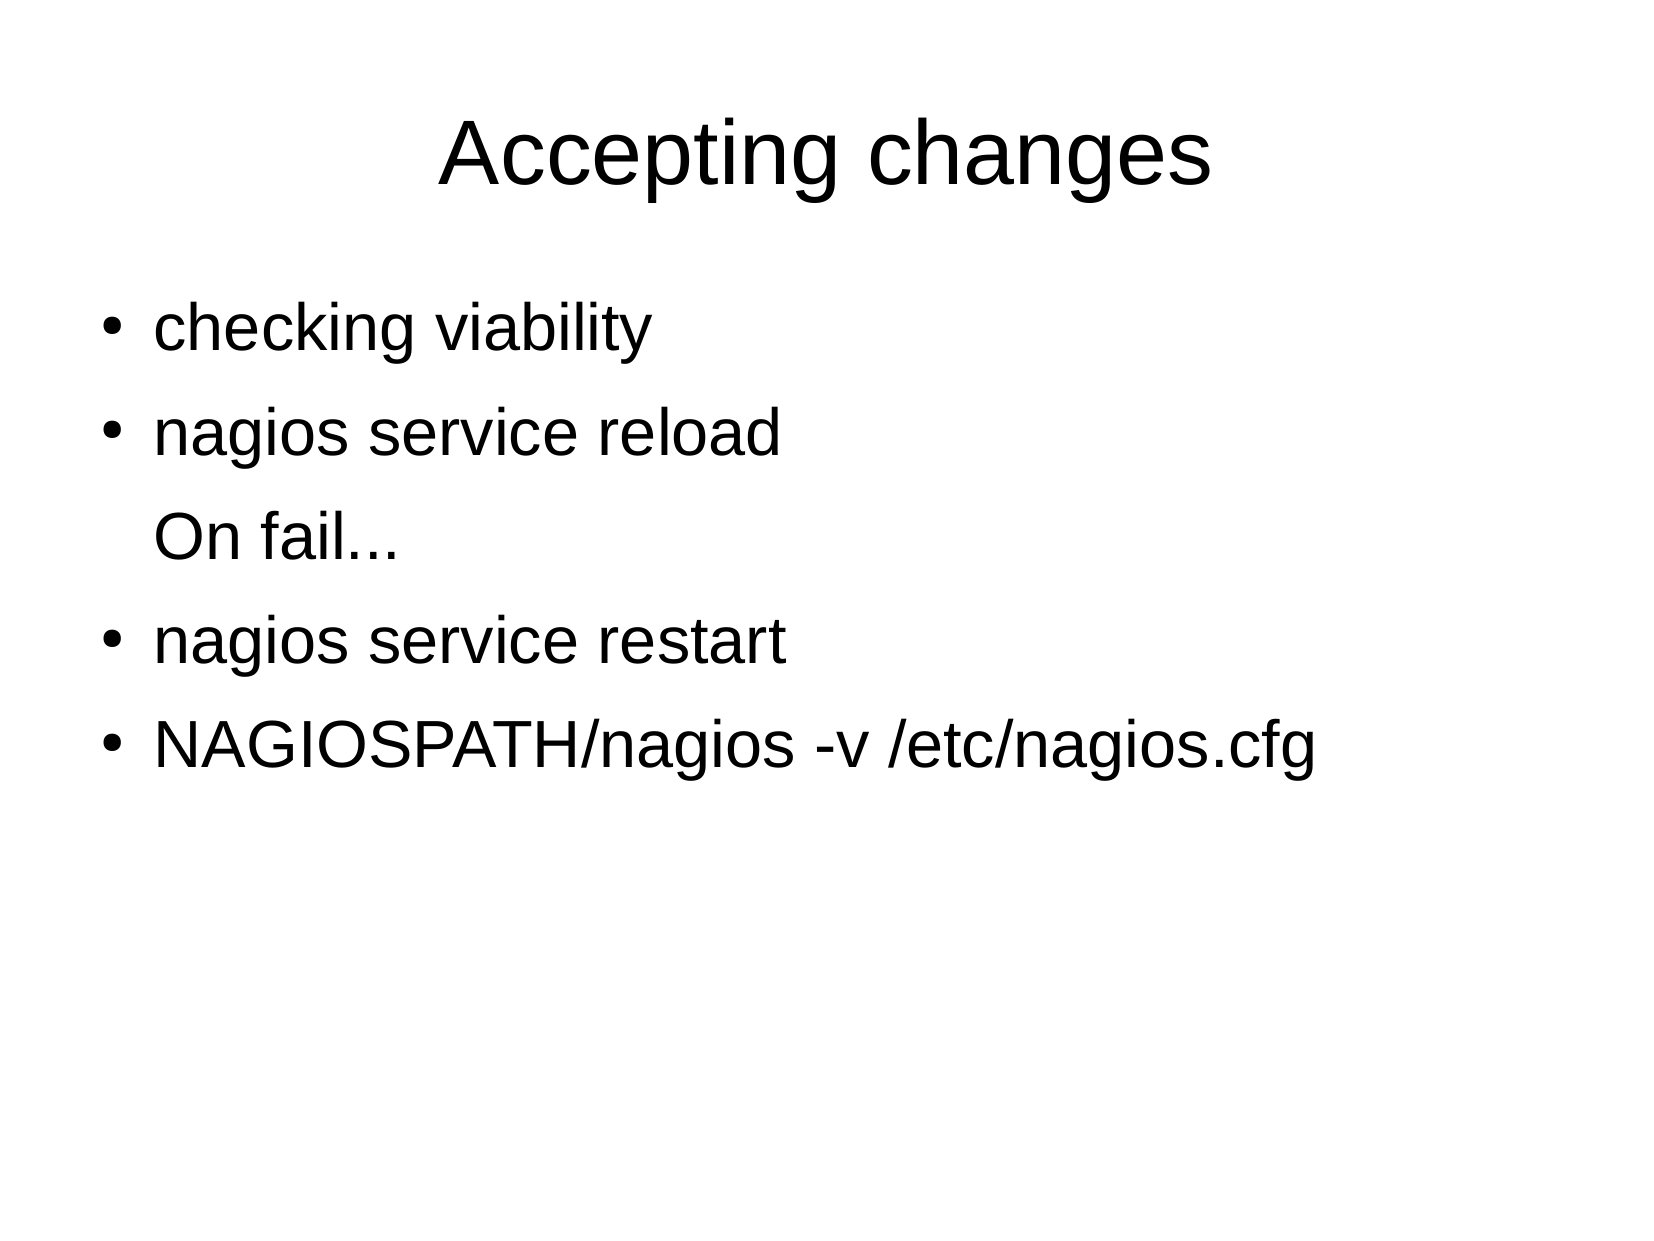

# Accepting changes
checking viability
nagios service reload
On fail...
nagios service restart
NAGIOSPATH/nagios -v /etc/nagios.cfg